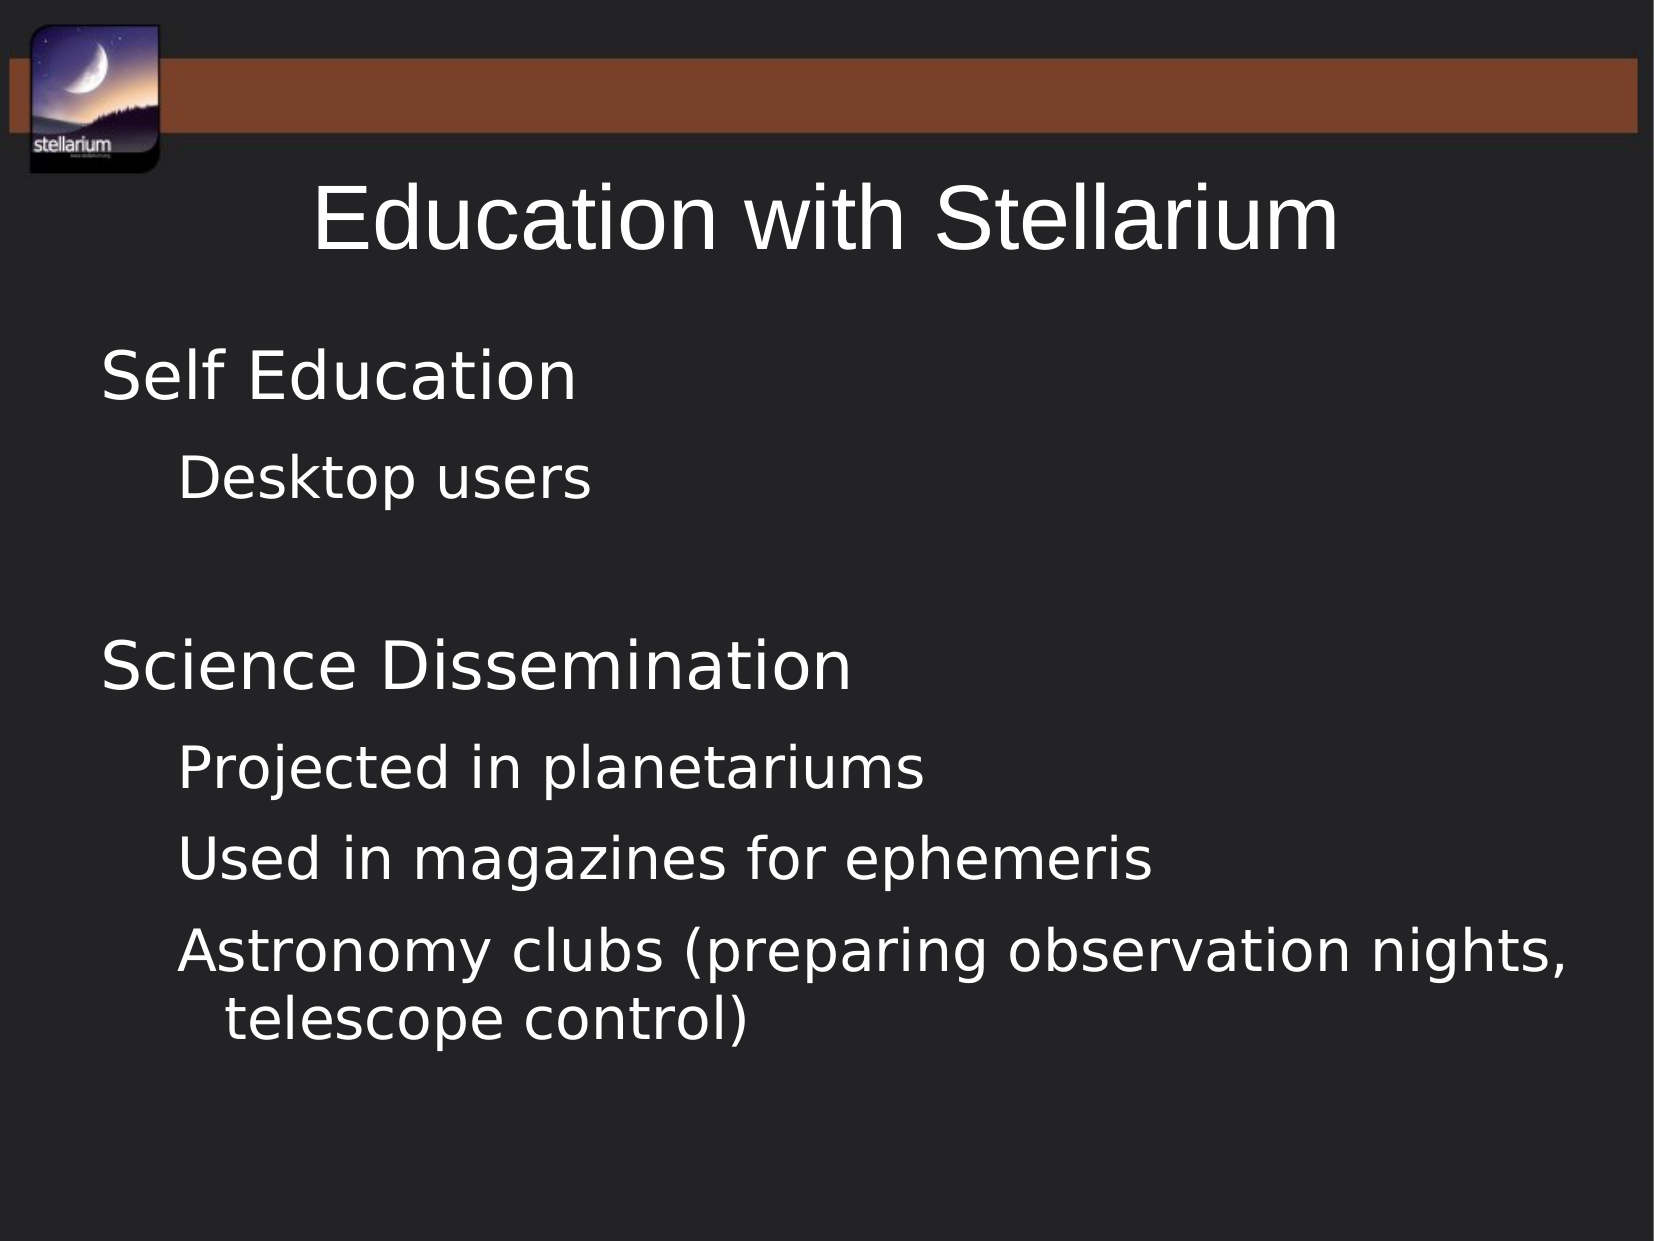

Education with Stellarium
# Self Education
Desktop users
Science Dissemination
Projected in planetariums
Used in magazines for ephemeris
Astronomy clubs (preparing observation nights, telescope control)